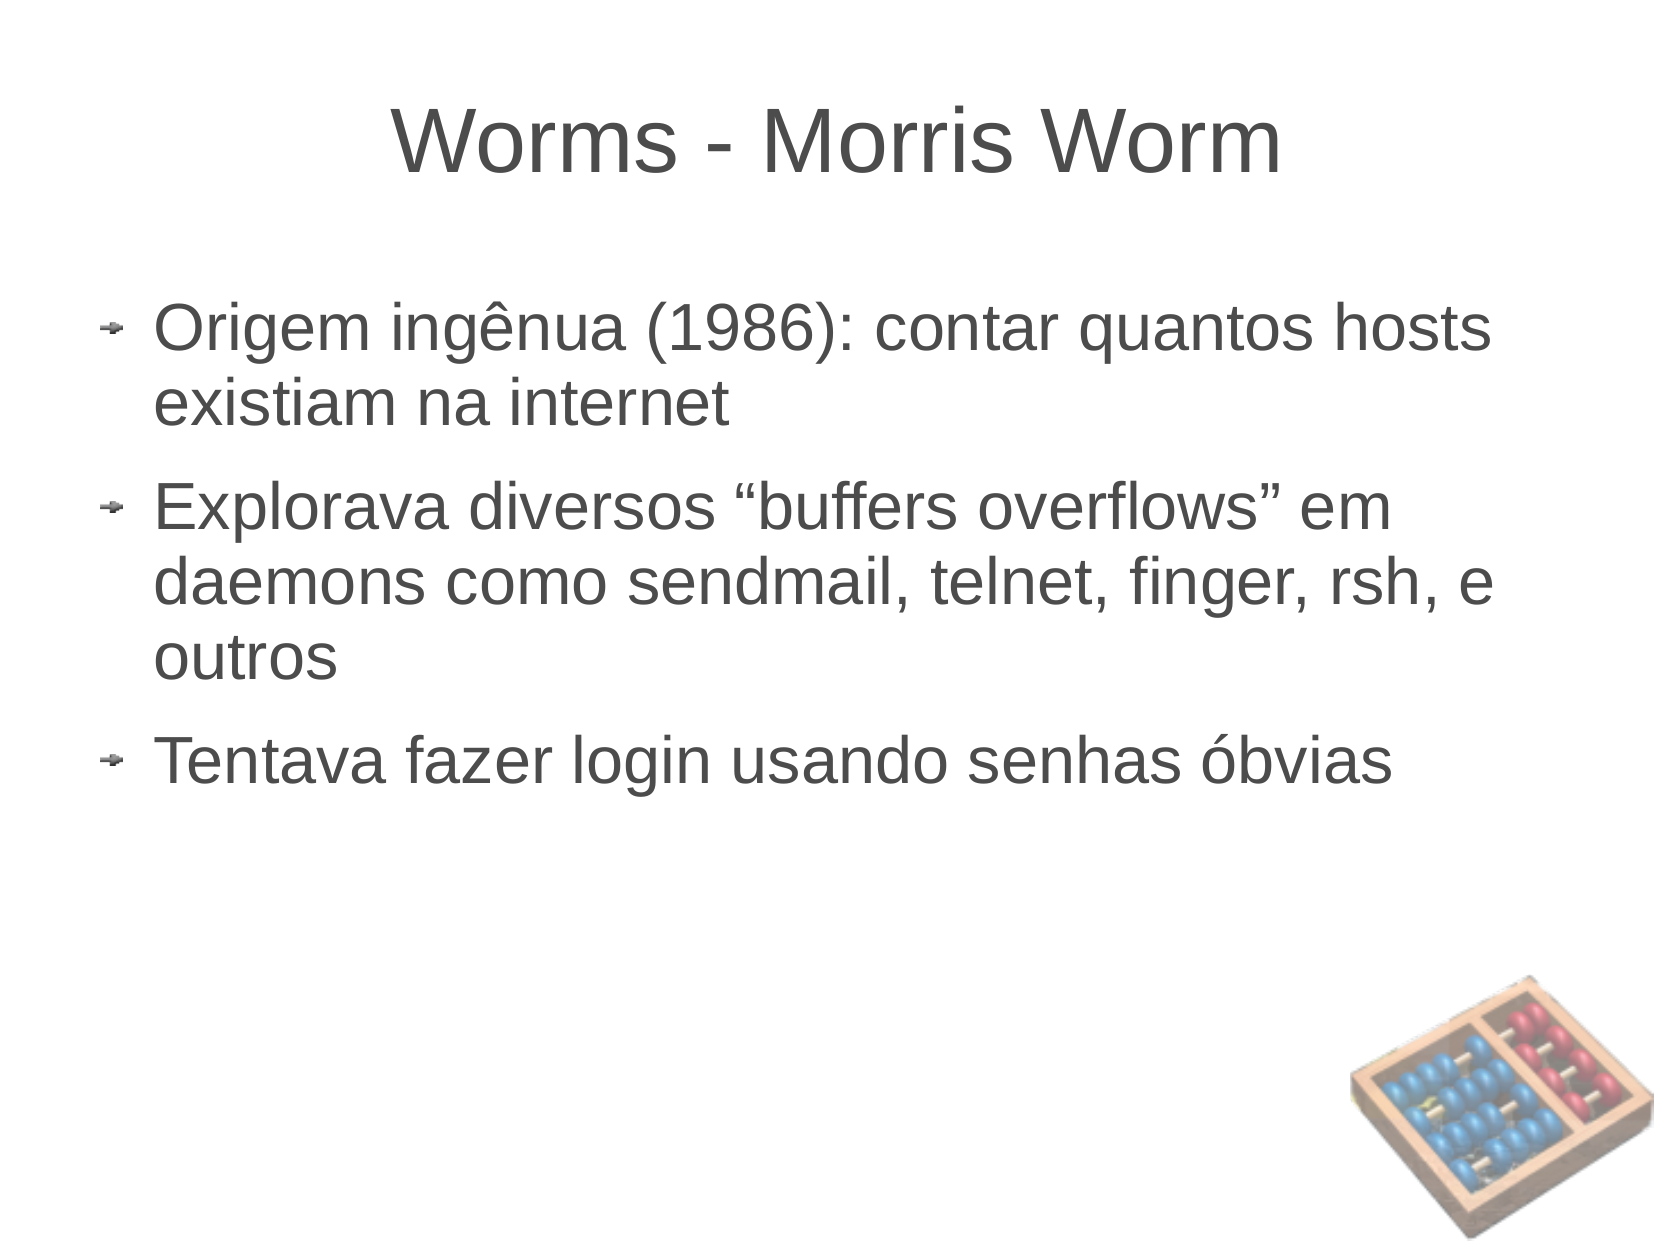

# Worms - Morris Worm
Origem ingênua (1986): contar quantos hosts existiam na internet
Explorava diversos “buffers overflows” em daemons como sendmail, telnet, finger, rsh, e outros
Tentava fazer login usando senhas óbvias